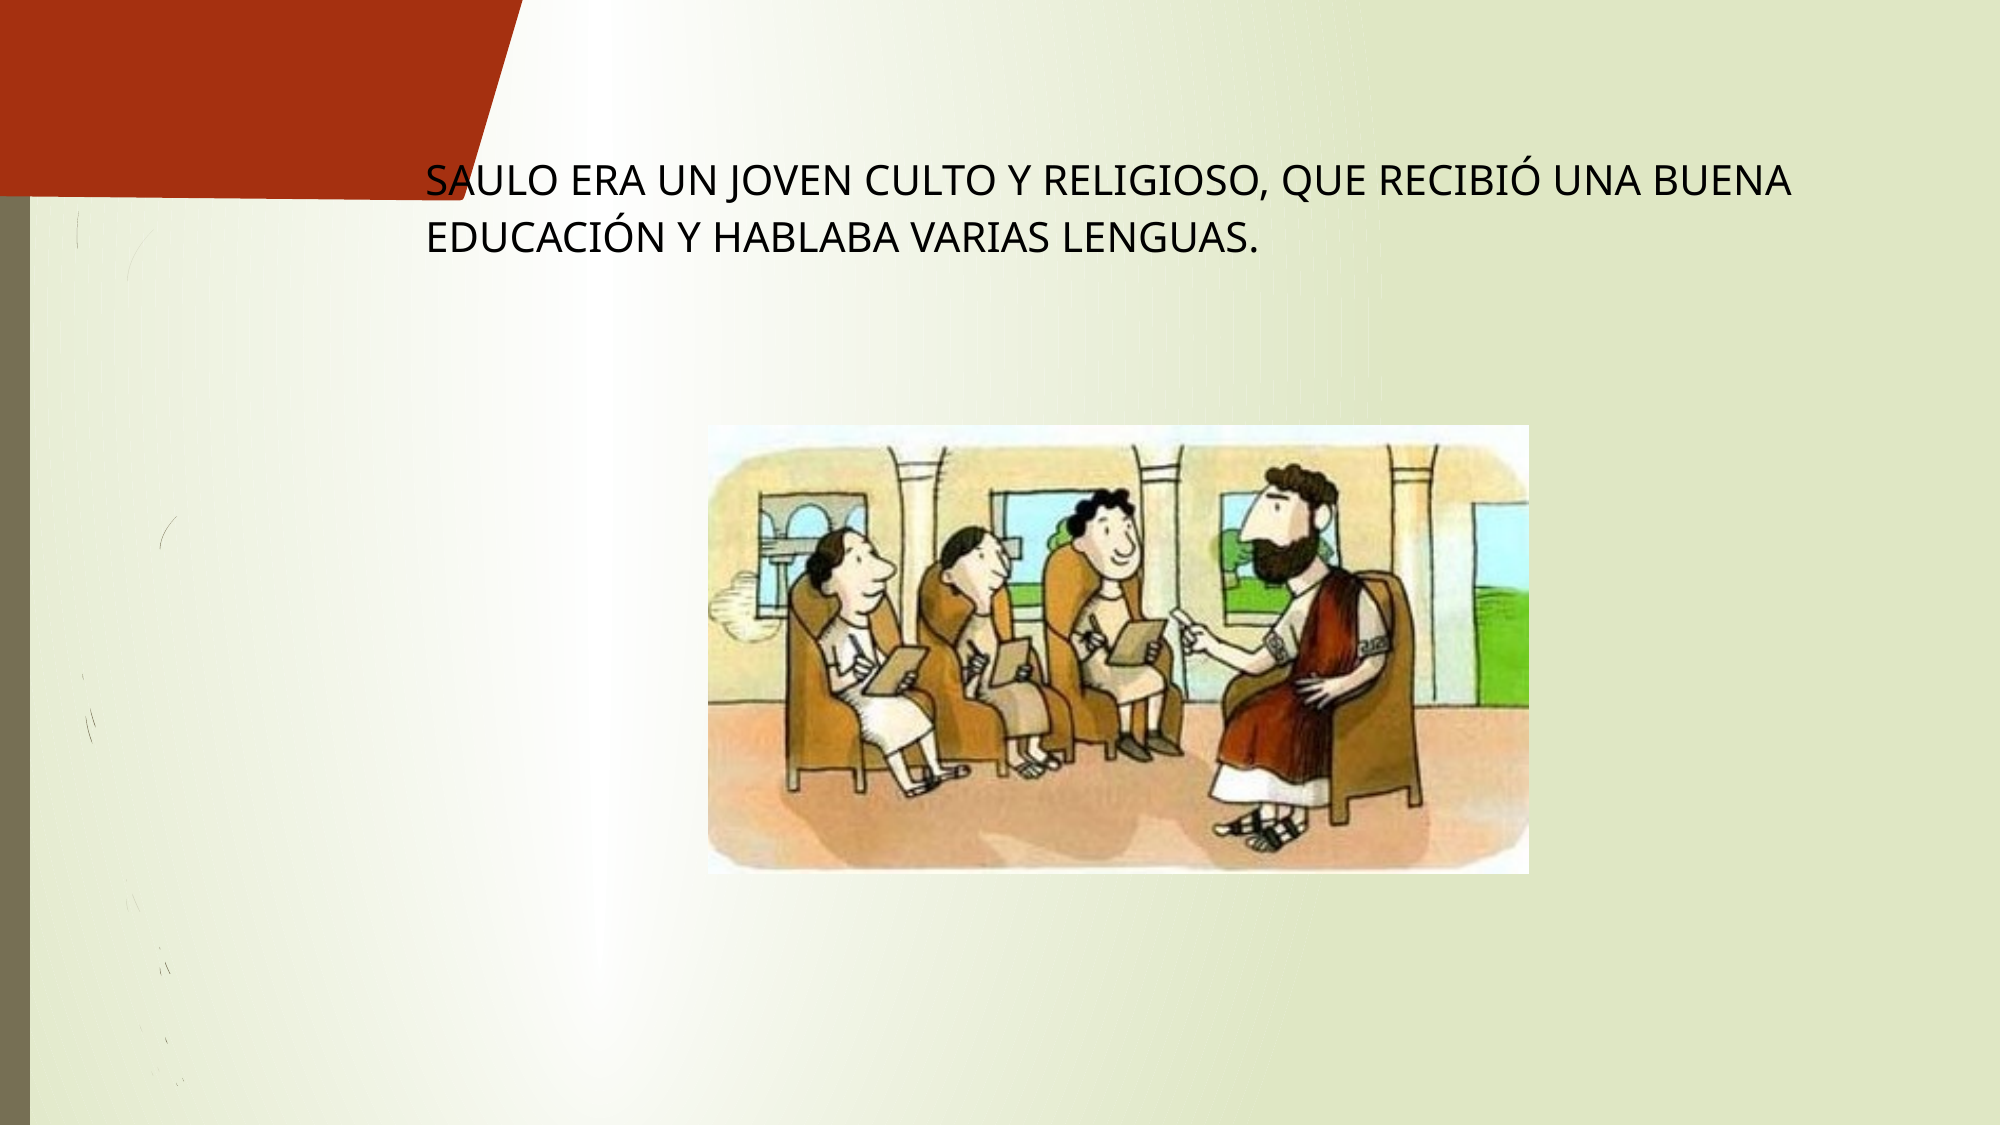

# SAULO ERA UN JOVEN CULTO Y RELIGIOSO, QUE RECIBIÓ UNA BUENA EDUCACIÓN Y HABLABA VARIAS LENGUAS.